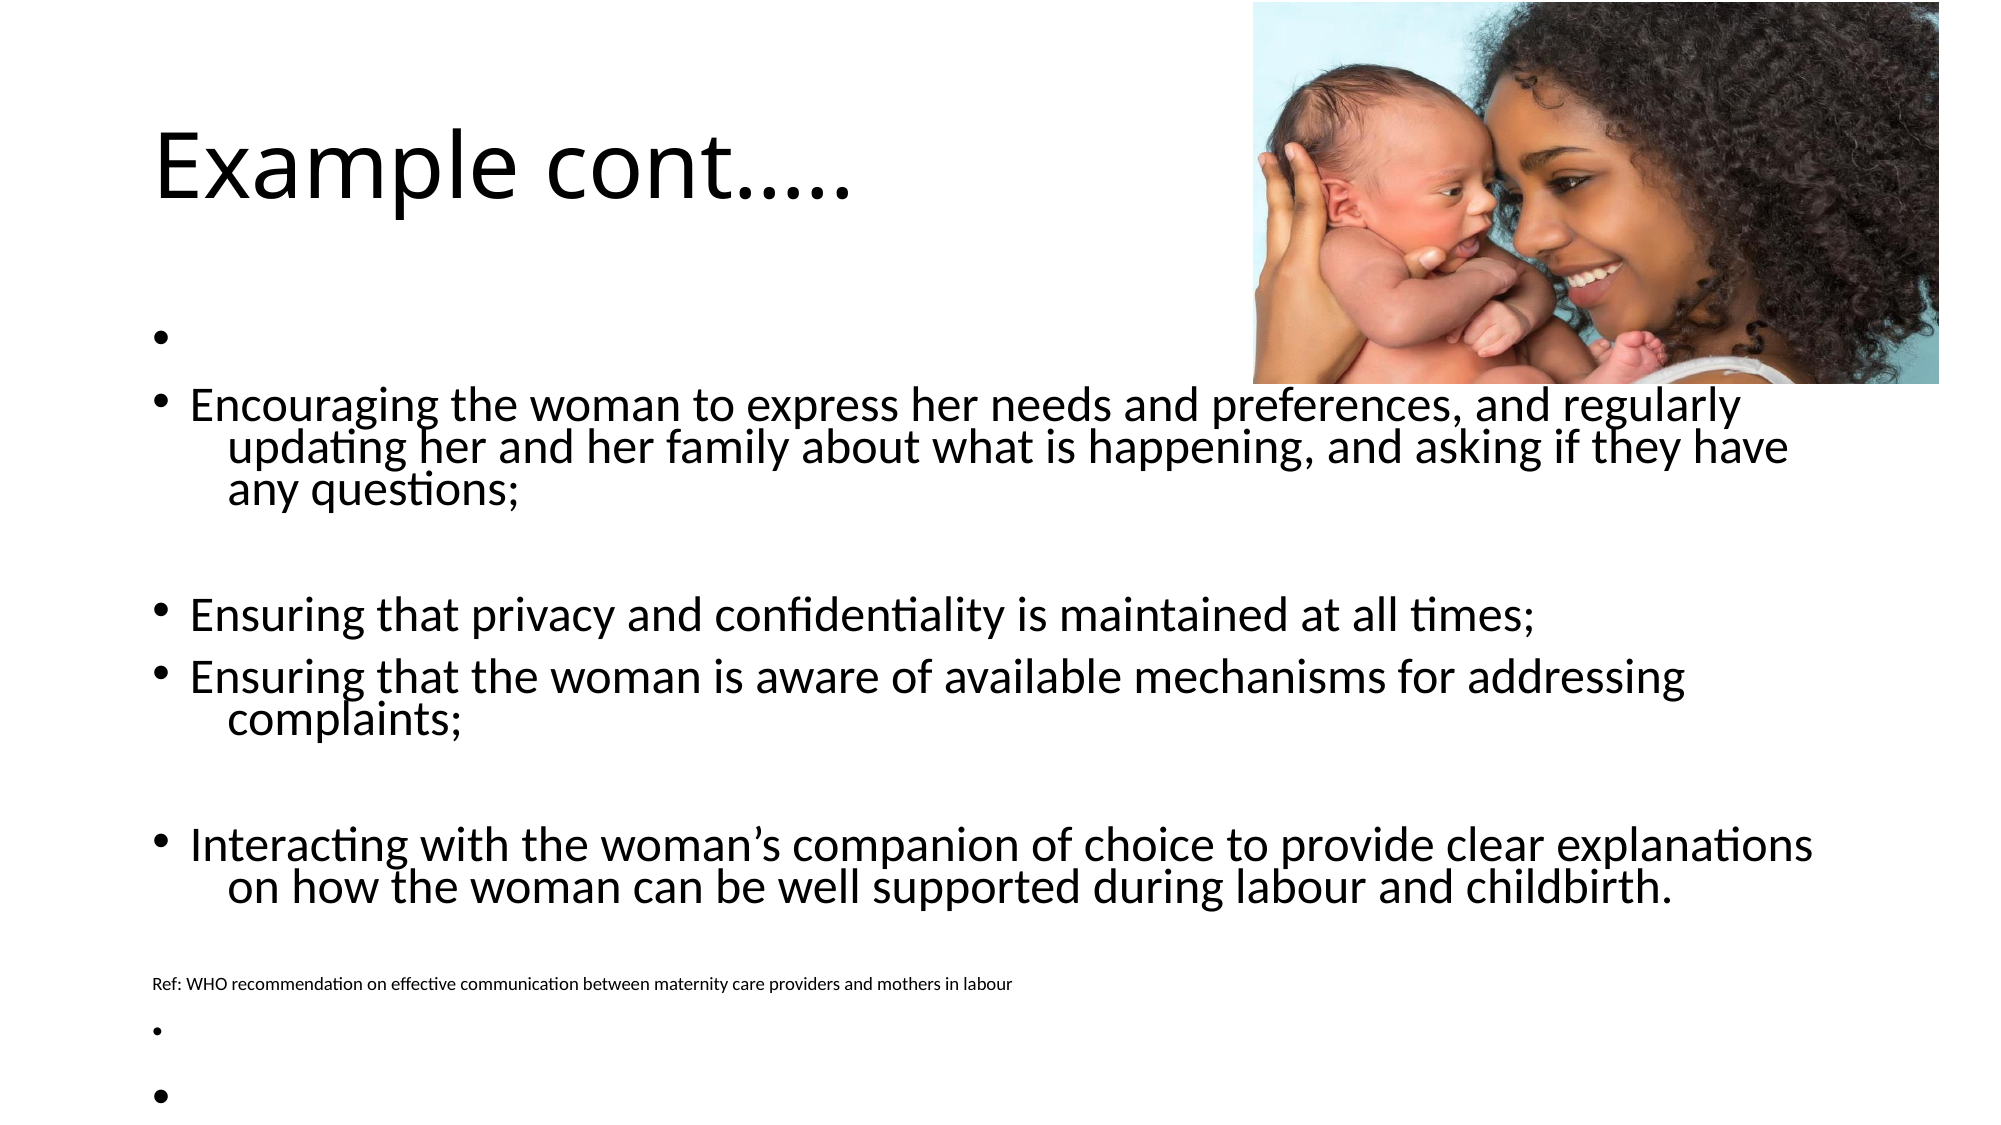

# Example cont…..
Encouraging the woman to express her needs and preferences, and regularly updating her and her family about what is happening, and asking if they have any questions;
Ensuring that privacy and confidentiality is maintained at all times;
Ensuring that the woman is aware of available mechanisms for addressing complaints;
Interacting with the woman’s companion of choice to provide clear explanations on how the woman can be well supported during labour and childbirth.
Ref: WHO recommendation on effective communication between maternity care providers and mothers in labour